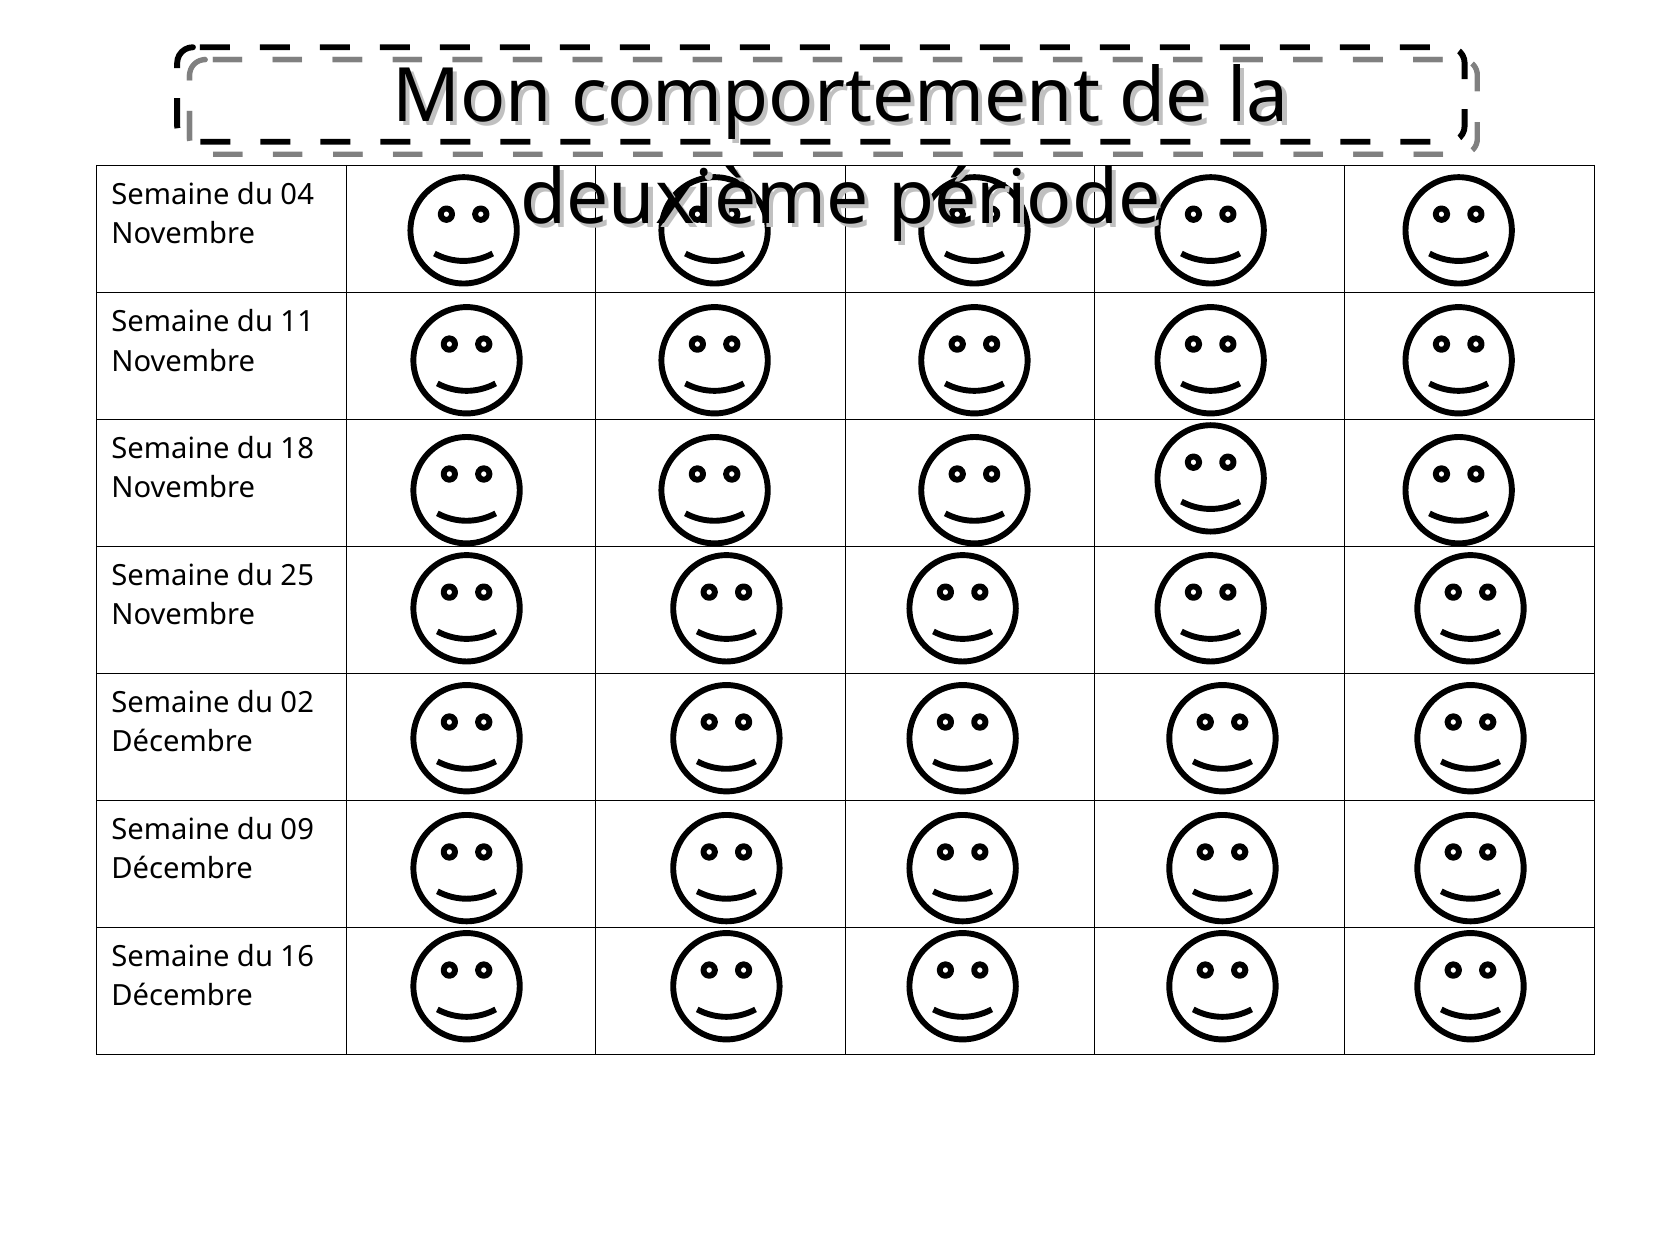

Mon comportement de la deuxième période
| Semaine du 04 Novembre | | | | | |
| --- | --- | --- | --- | --- | --- |
| Semaine du 11 Novembre | | | | | |
| Semaine du 18 Novembre | | | | | |
| Semaine du 25 Novembre | | | | | |
| Semaine du 02 Décembre | | | | | |
| Semaine du 09 Décembre | | | | | |
| Semaine du 16 Décembre | | | | | |